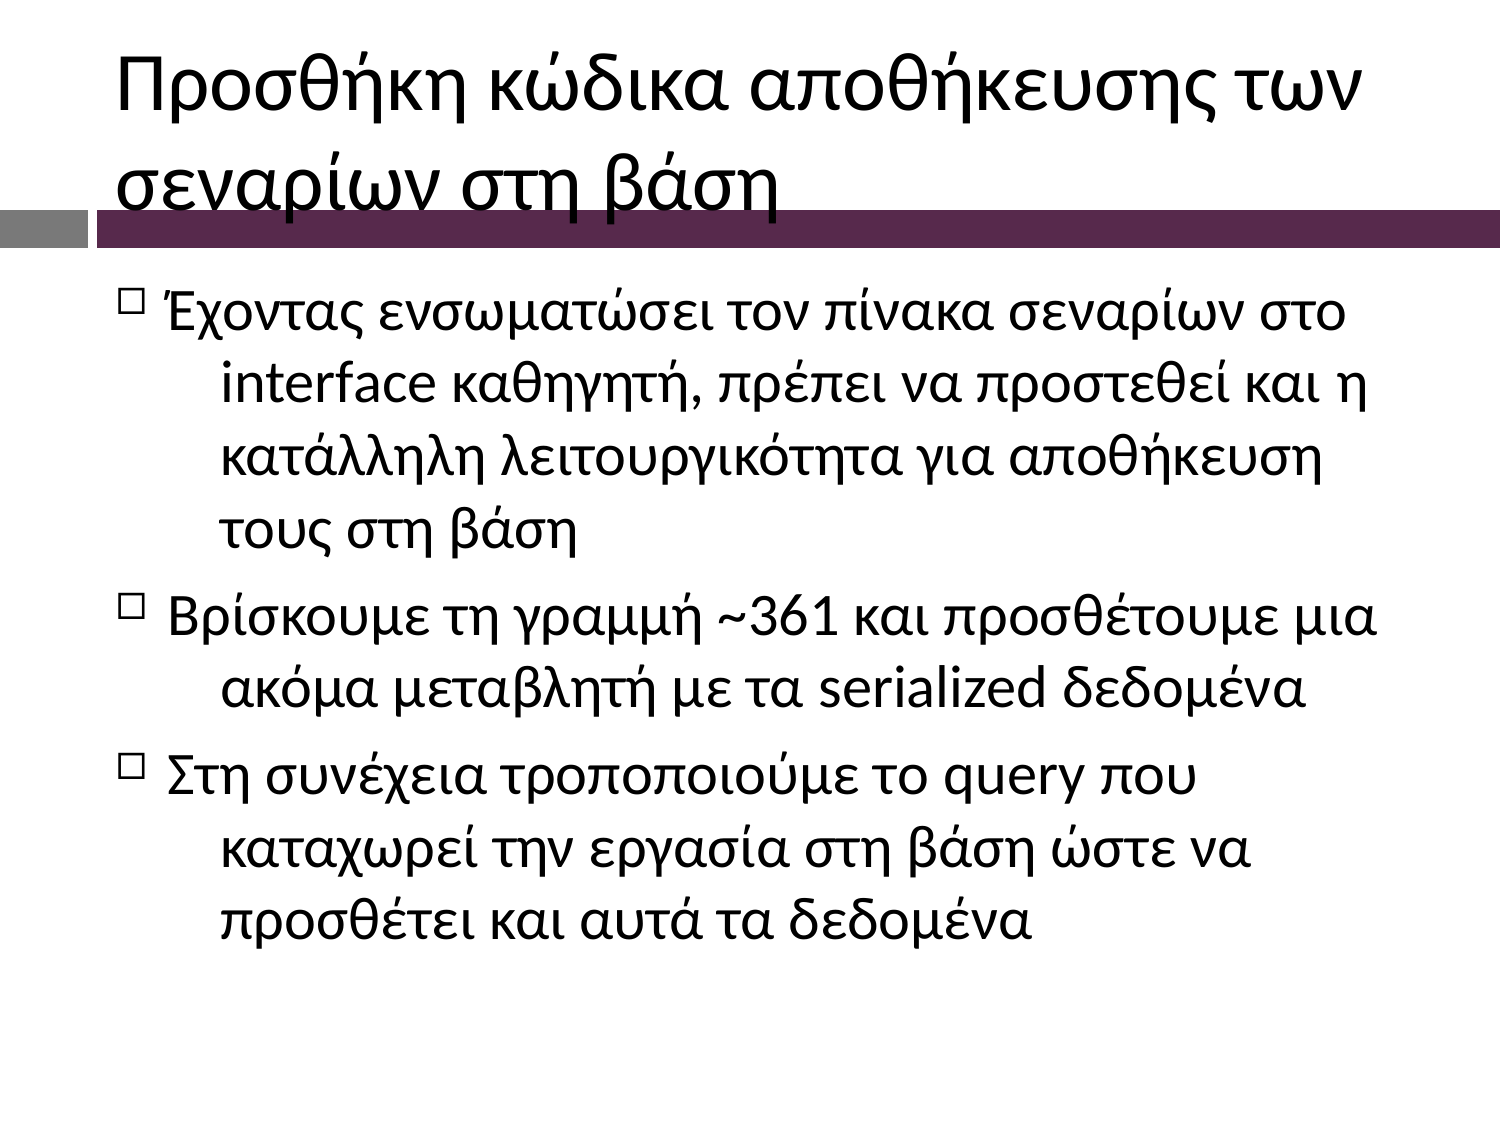

# Προσθήκη κώδικα αποθήκευσης των σεναρίων στη βάση
Έχοντας ενσωματώσει τον πίνακα σεναρίων στο interface καθηγητή, πρέπει να προστεθεί και η κατάλληλη λειτουργικότητα για αποθήκευση τους στη βάση
Βρίσκουμε τη γραμμή ~361 και προσθέτουμε μια ακόμα μεταβλητή με τα serialized δεδομένα
Στη συνέχεια τροποποιούμε το query που καταχωρεί την εργασία στη βάση ώστε να προσθέτει και αυτά τα δεδομένα